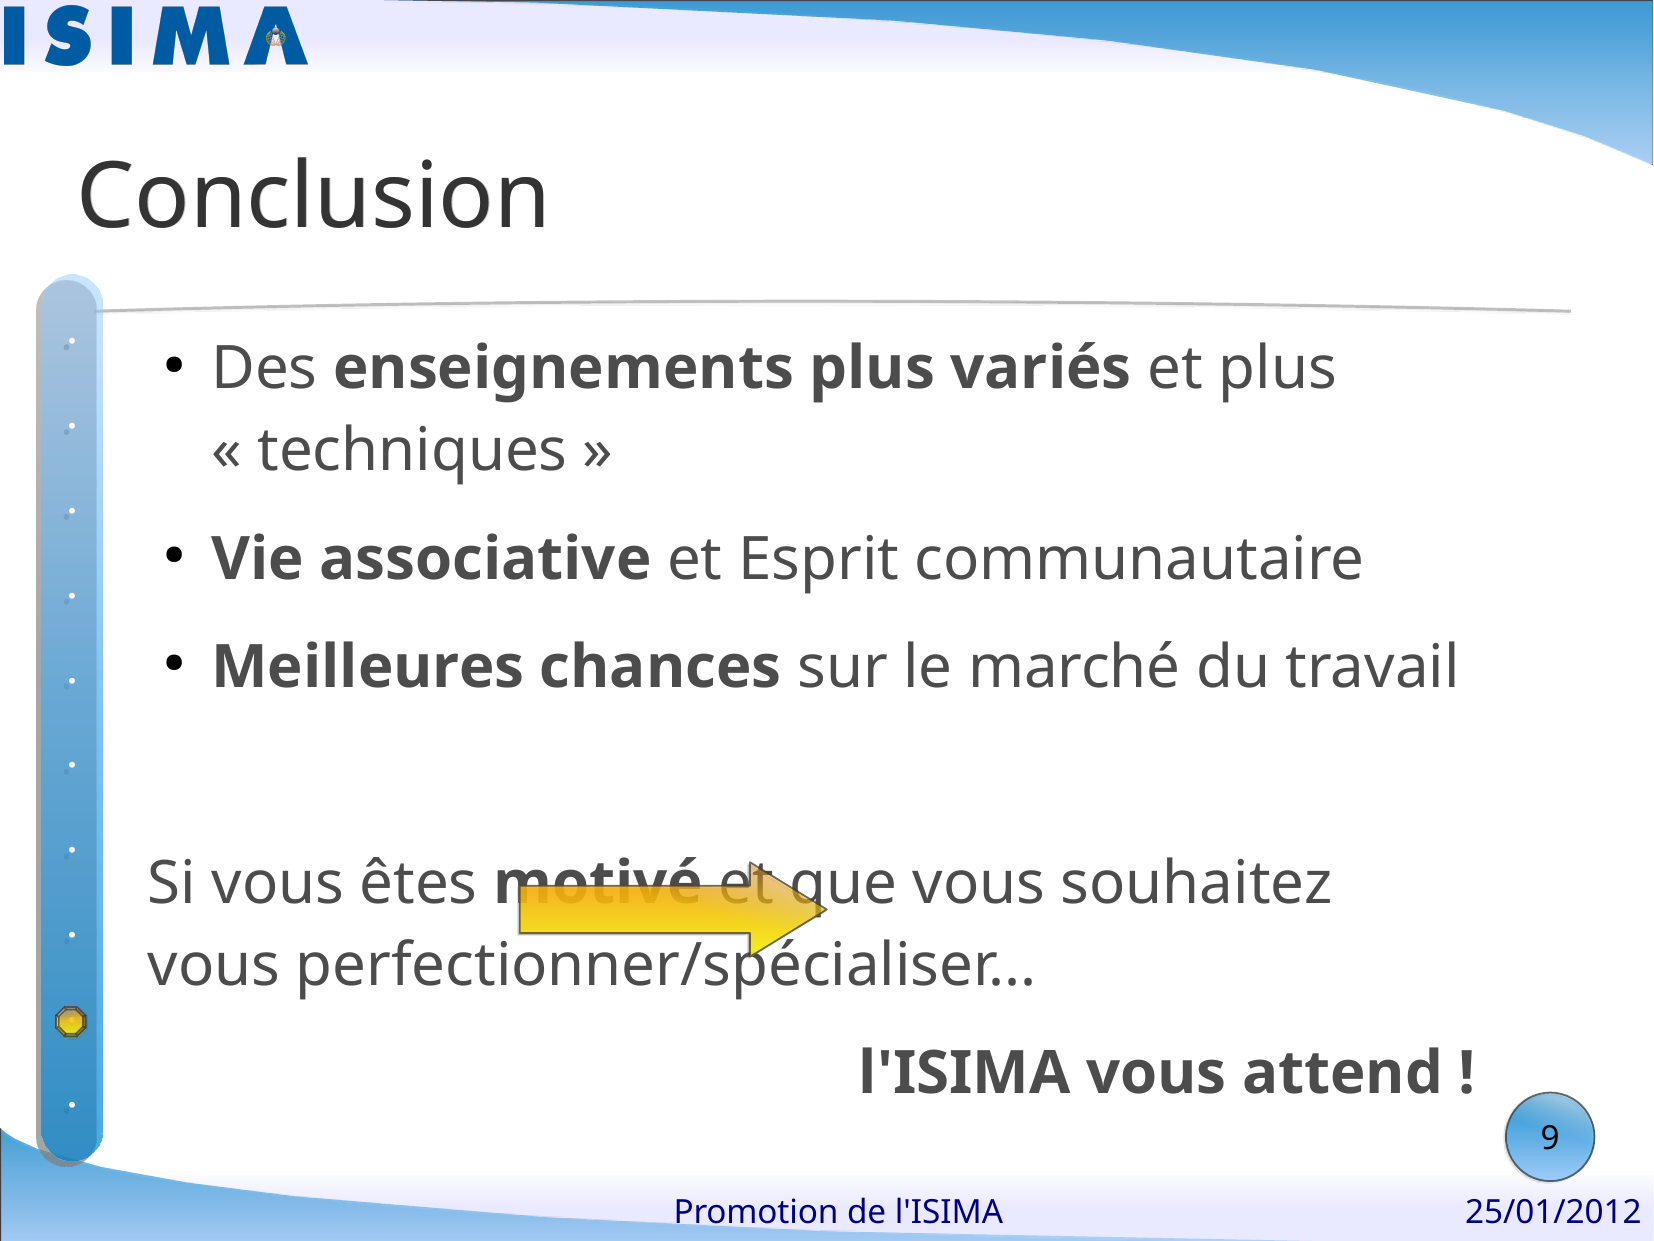

# Conclusion
Des enseignements plus variés et plus « techniques »
Vie associative et Esprit communautaire
Meilleures chances sur le marché du travail
Si vous êtes motivé et que vous souhaitez vous perfectionner/spécialiser...
l'ISIMA vous attend !
9
Promotion de l'ISIMA
25/01/2012